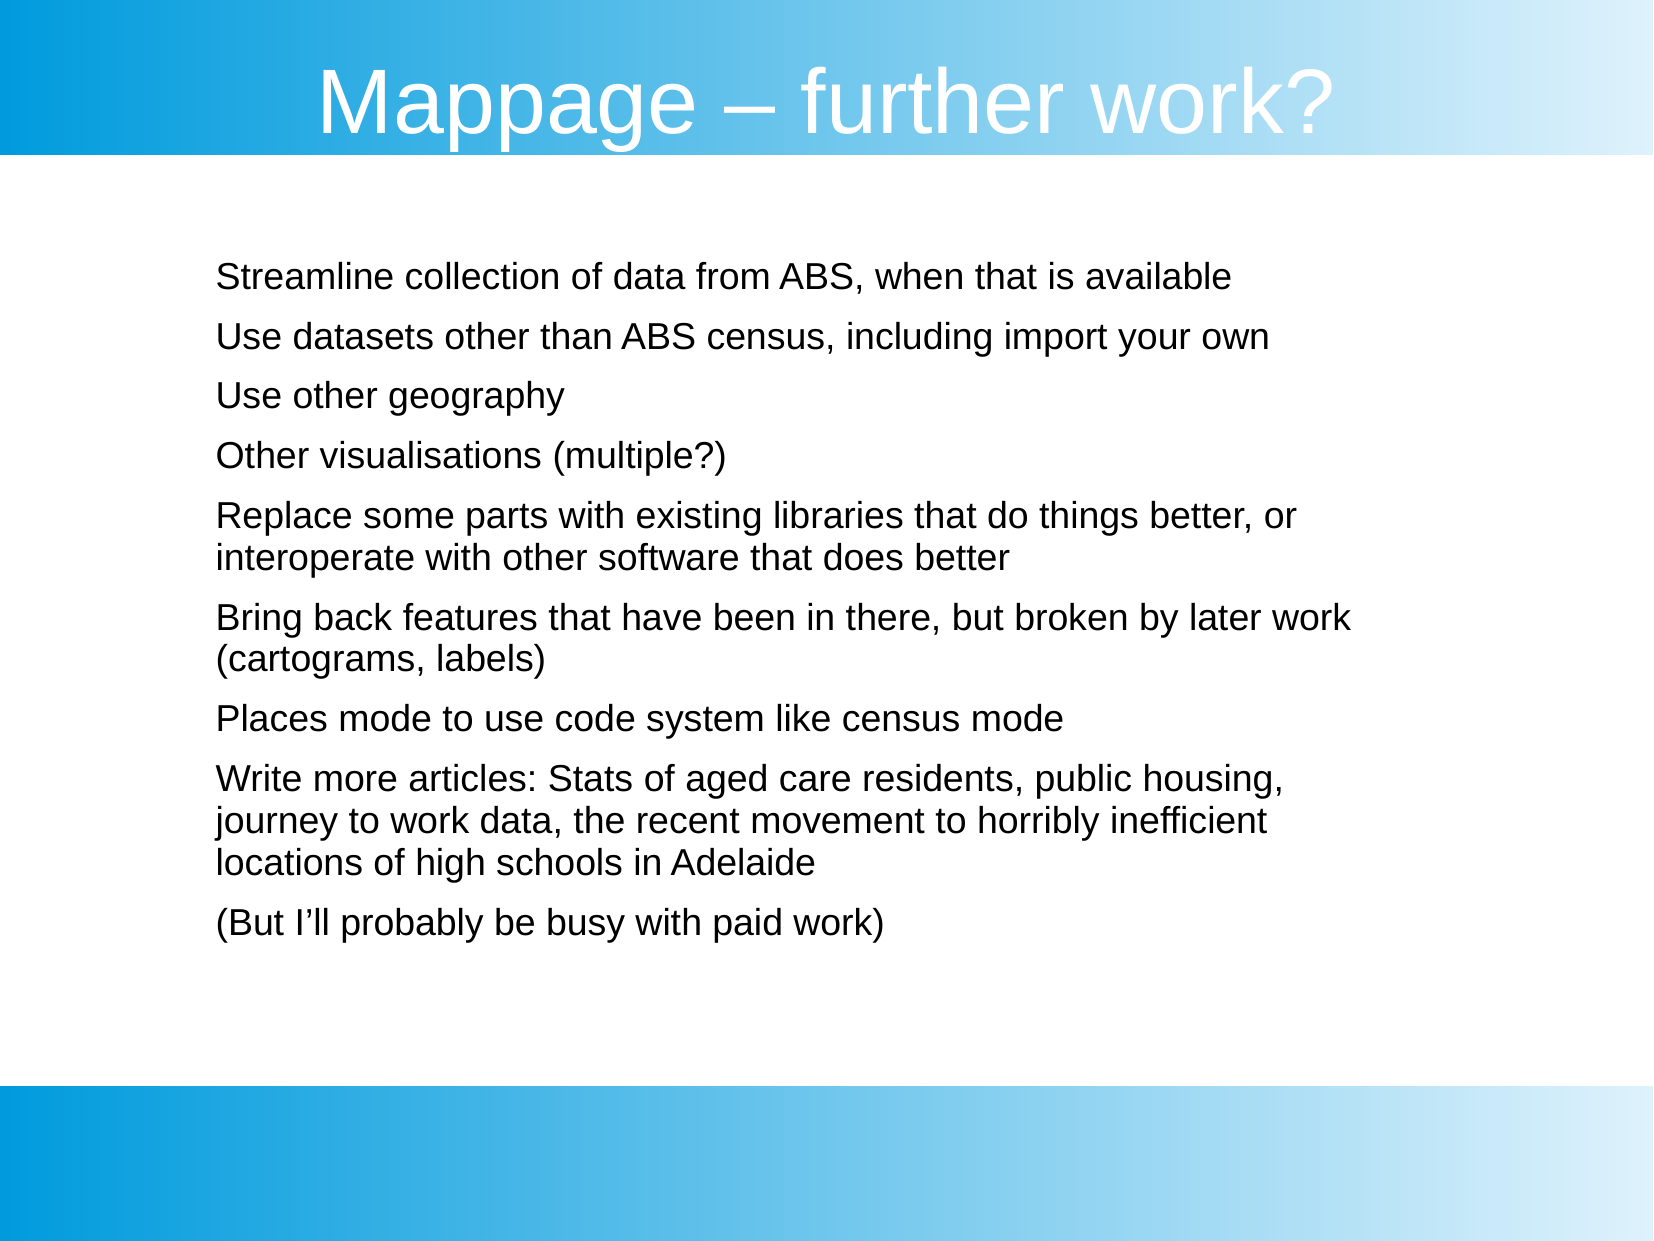

# Mappage – further work?
Streamline collection of data from ABS, when that is available
Use datasets other than ABS census, including import your own
Use other geography
Other visualisations (multiple?)
Replace some parts with existing libraries that do things better, or interoperate with other software that does better
Bring back features that have been in there, but broken by later work (cartograms, labels)
Places mode to use code system like census mode
Write more articles: Stats of aged care residents, public housing, journey to work data, the recent movement to horribly inefficient locations of high schools in Adelaide
(But I’ll probably be busy with paid work)